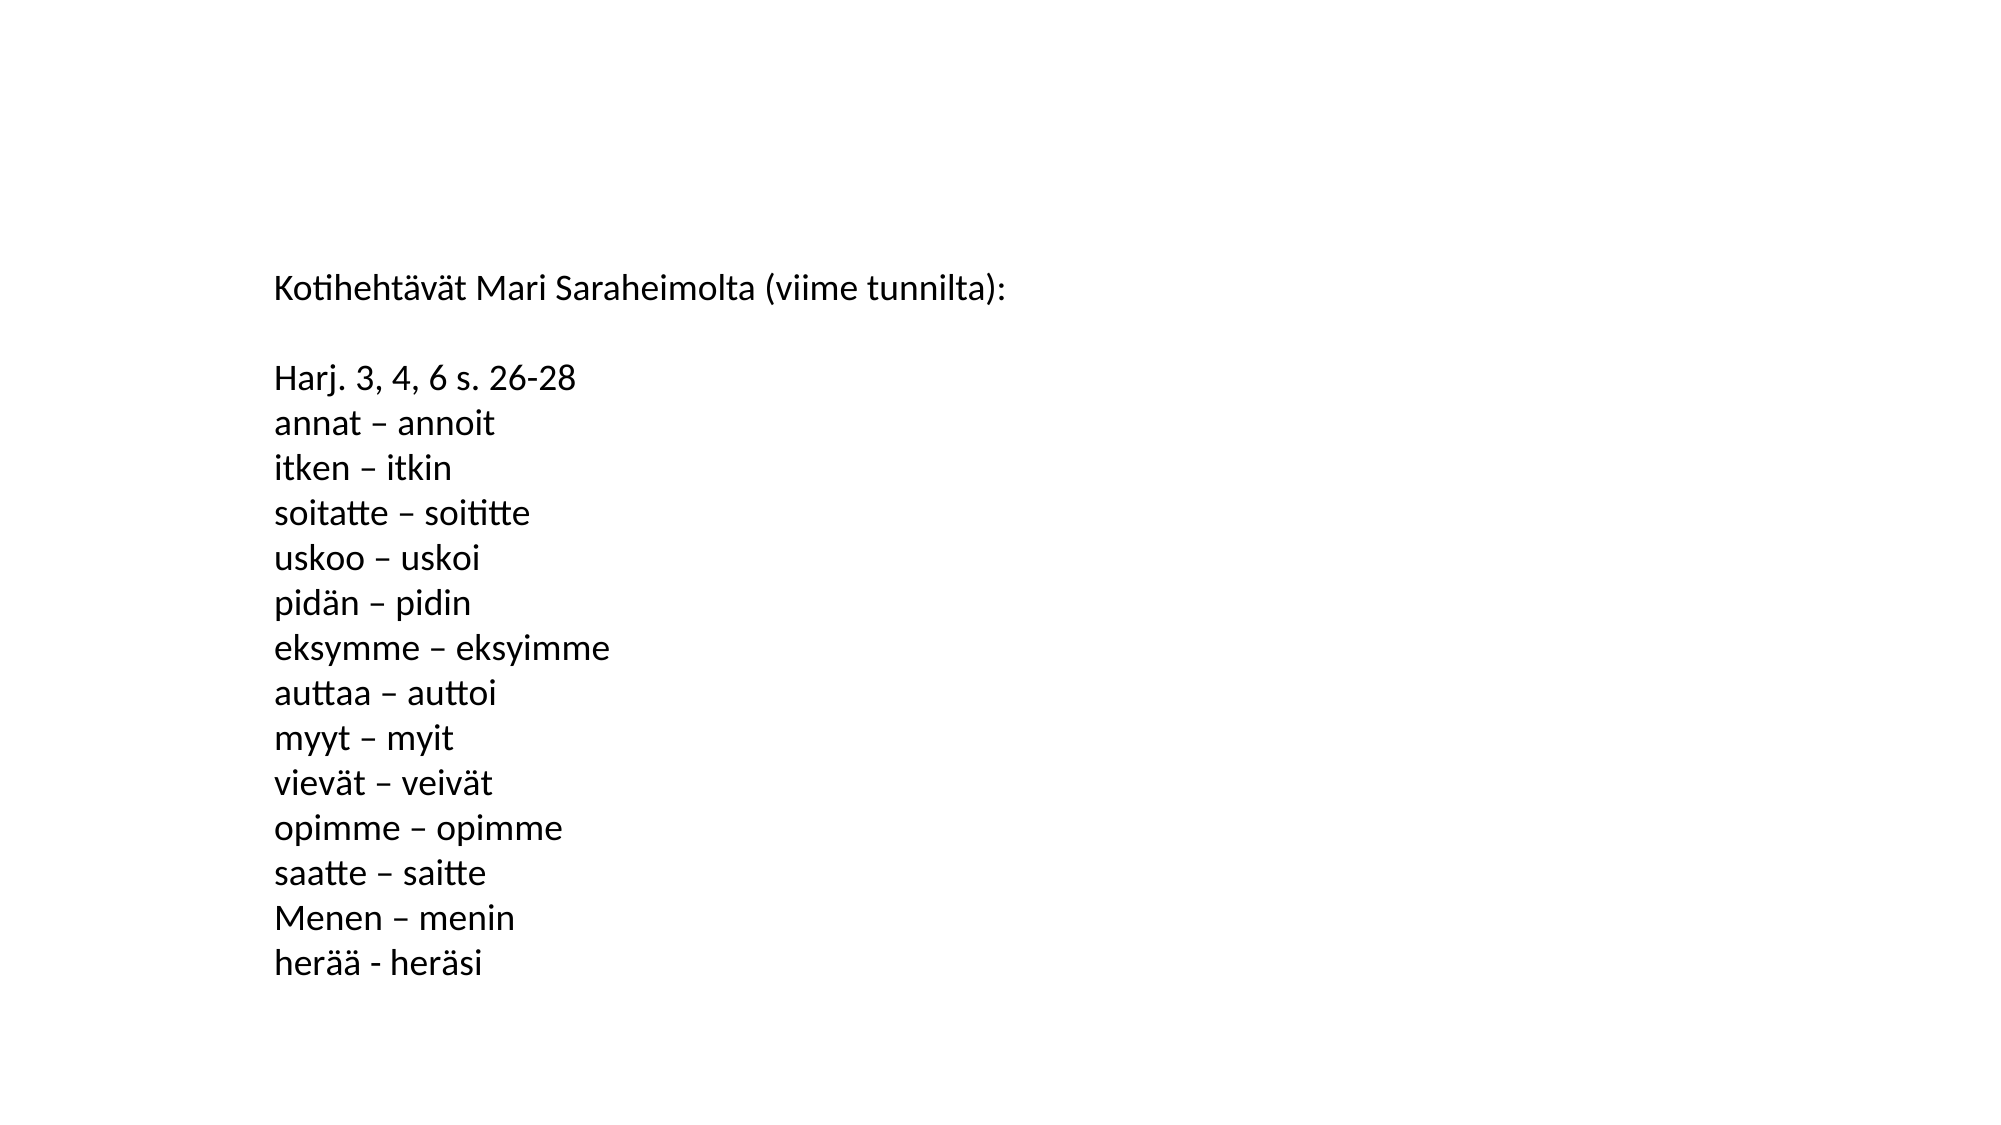

Kotihehtävät Mari Saraheimolta (viime tunnilta):
Harj. 3, 4, 6 s. 26-28
annat – annoit
itken – itkin
soitatte – soititte
uskoo – uskoi
pidän – pidin
eksymme – eksyimme
auttaa – auttoi
myyt – myit
vievät – veivät
opimme – opimme
saatte – saitte
Menen – menin
herää - heräsi